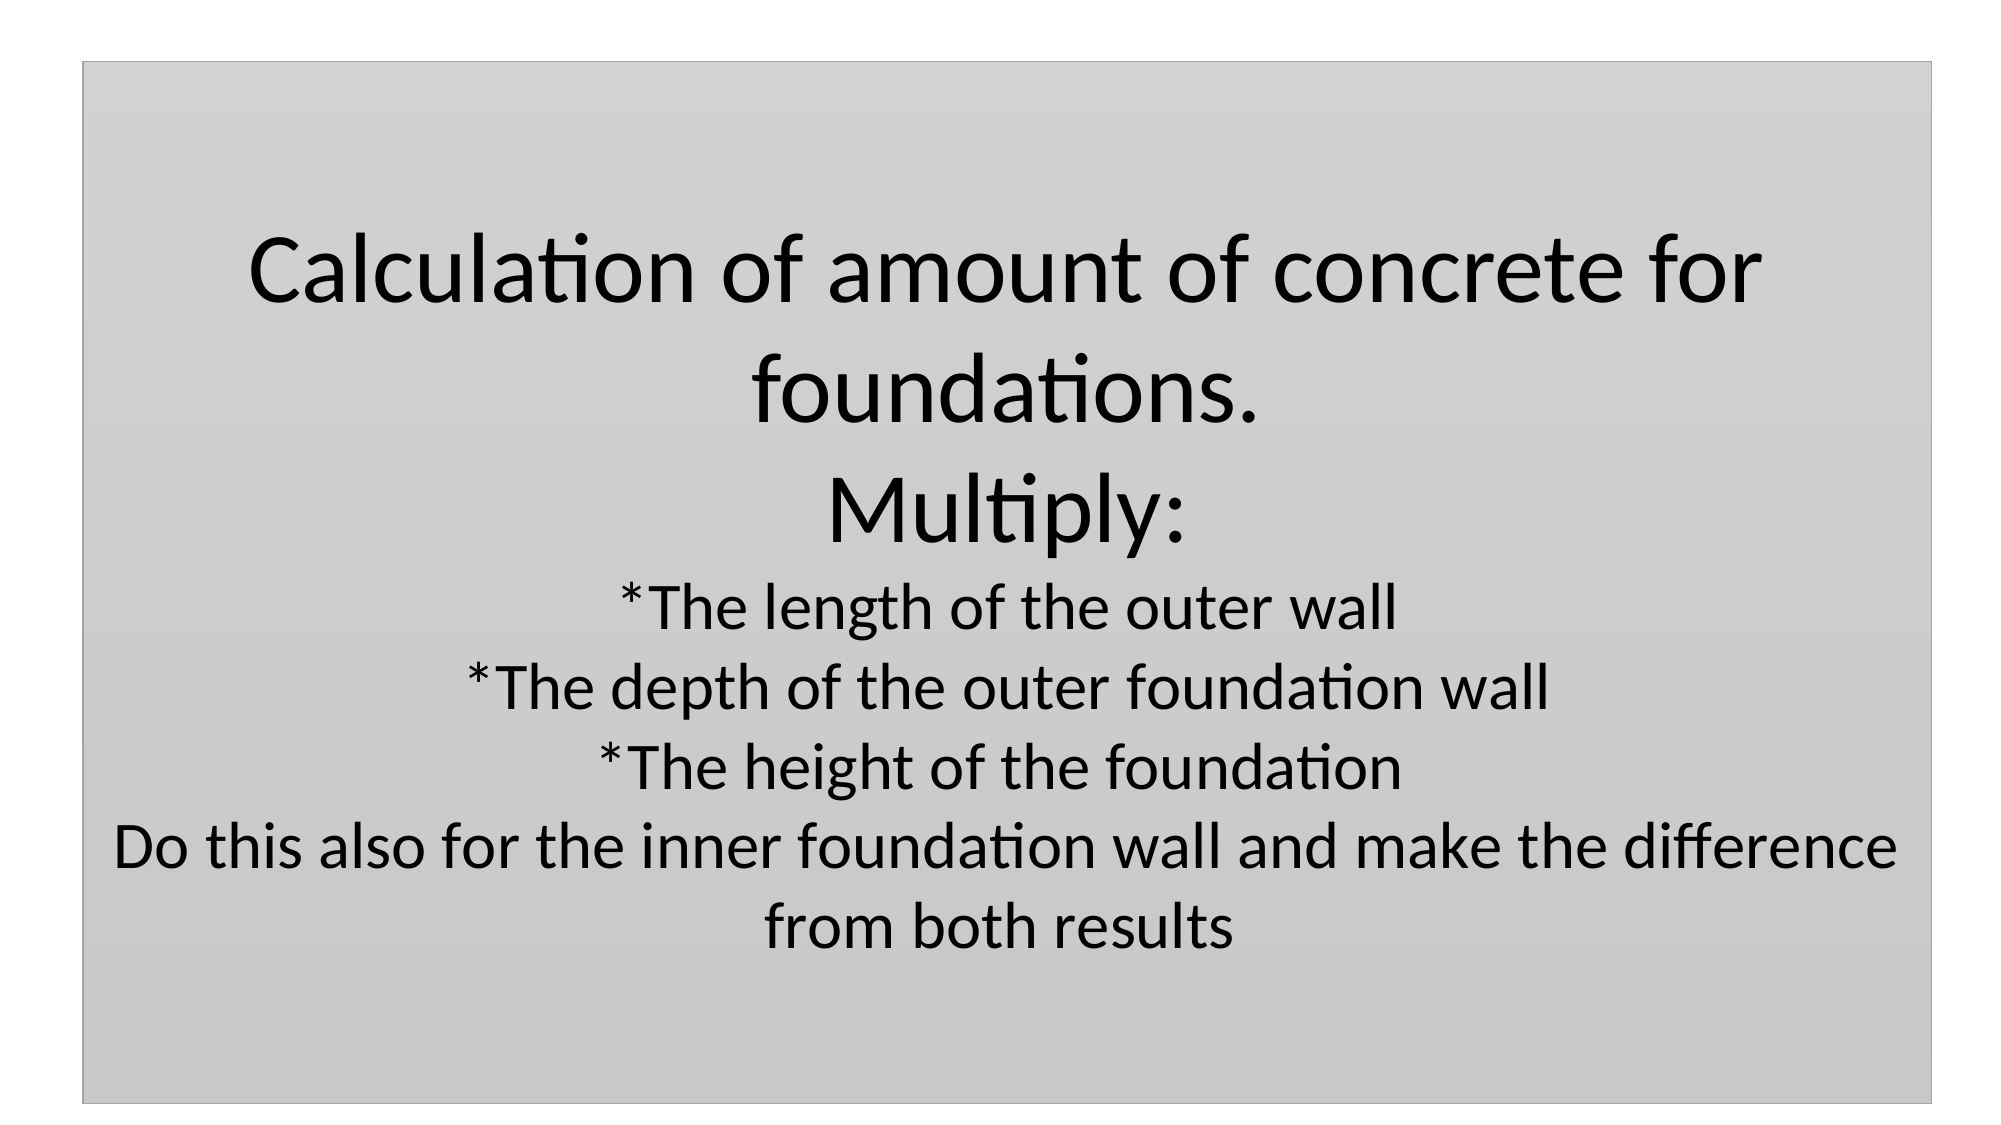

Calculation of amount of concrete for foundations.
Multiply:
*The length of the outer wall
*The depth of the outer foundation wall
*The height of the foundation
Do this also for the inner foundation wall and make the difference from both results